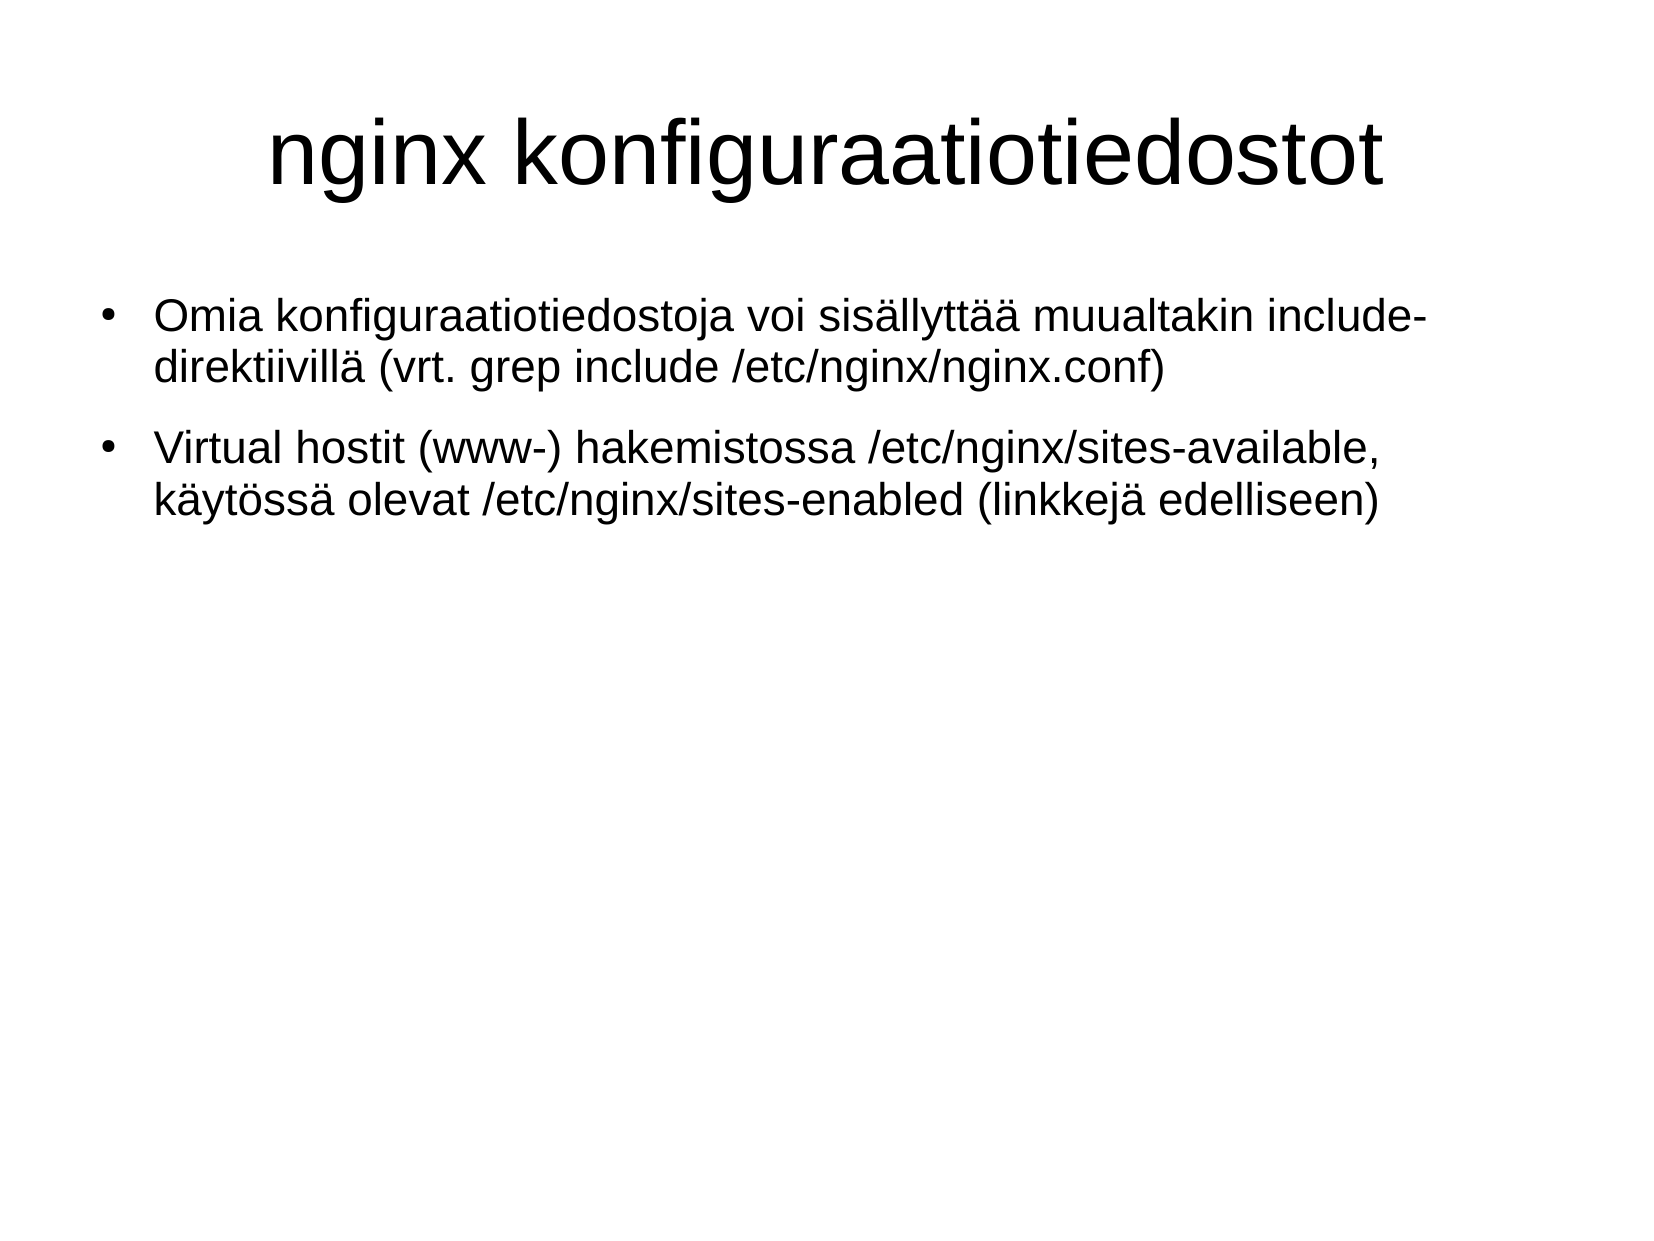

# nginx konfiguraatiotiedostot
Omia konfiguraatiotiedostoja voi sisällyttää muualtakin include-direktiivillä (vrt. grep include /etc/nginx/nginx.conf)
Virtual hostit (www-) hakemistossa /etc/nginx/sites-available, käytössä olevat /etc/nginx/sites-enabled (linkkejä edelliseen)